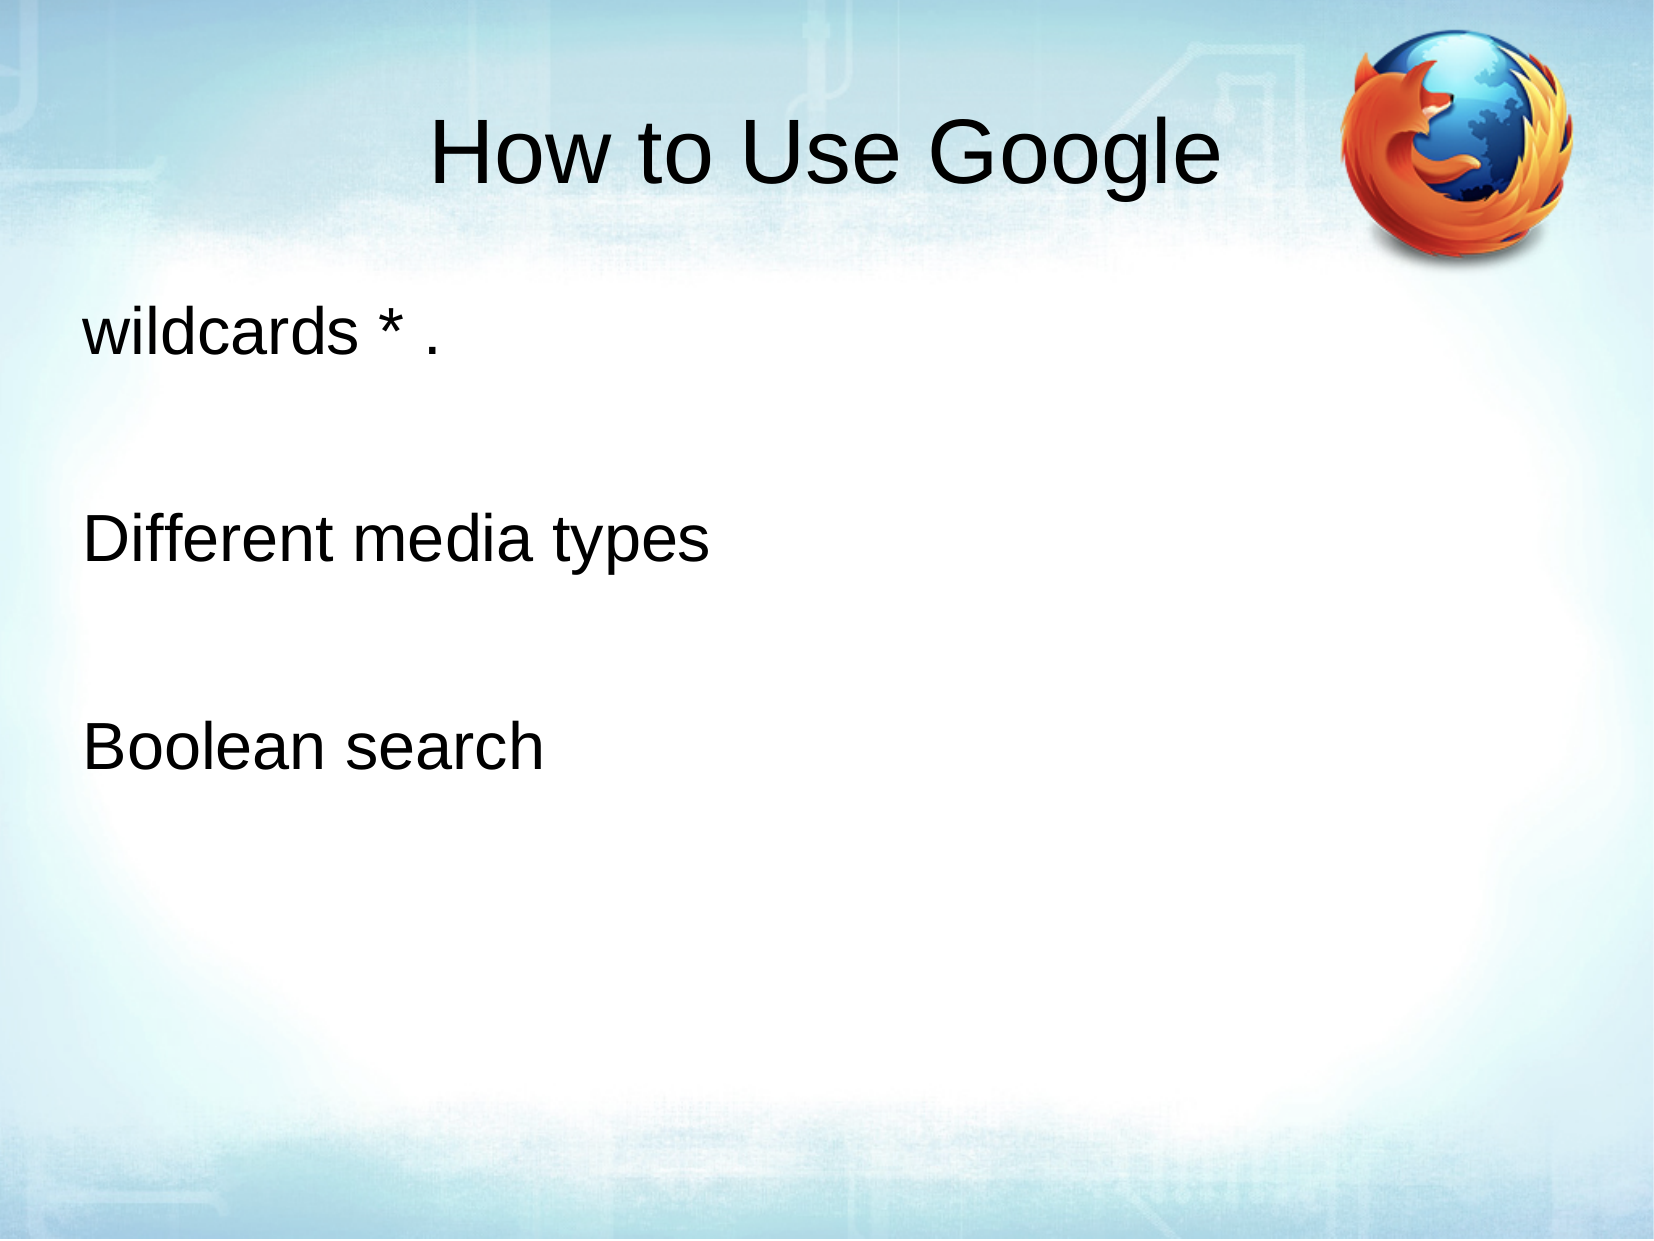

# How to Use Google
wildcards * .
Different media types
Boolean search